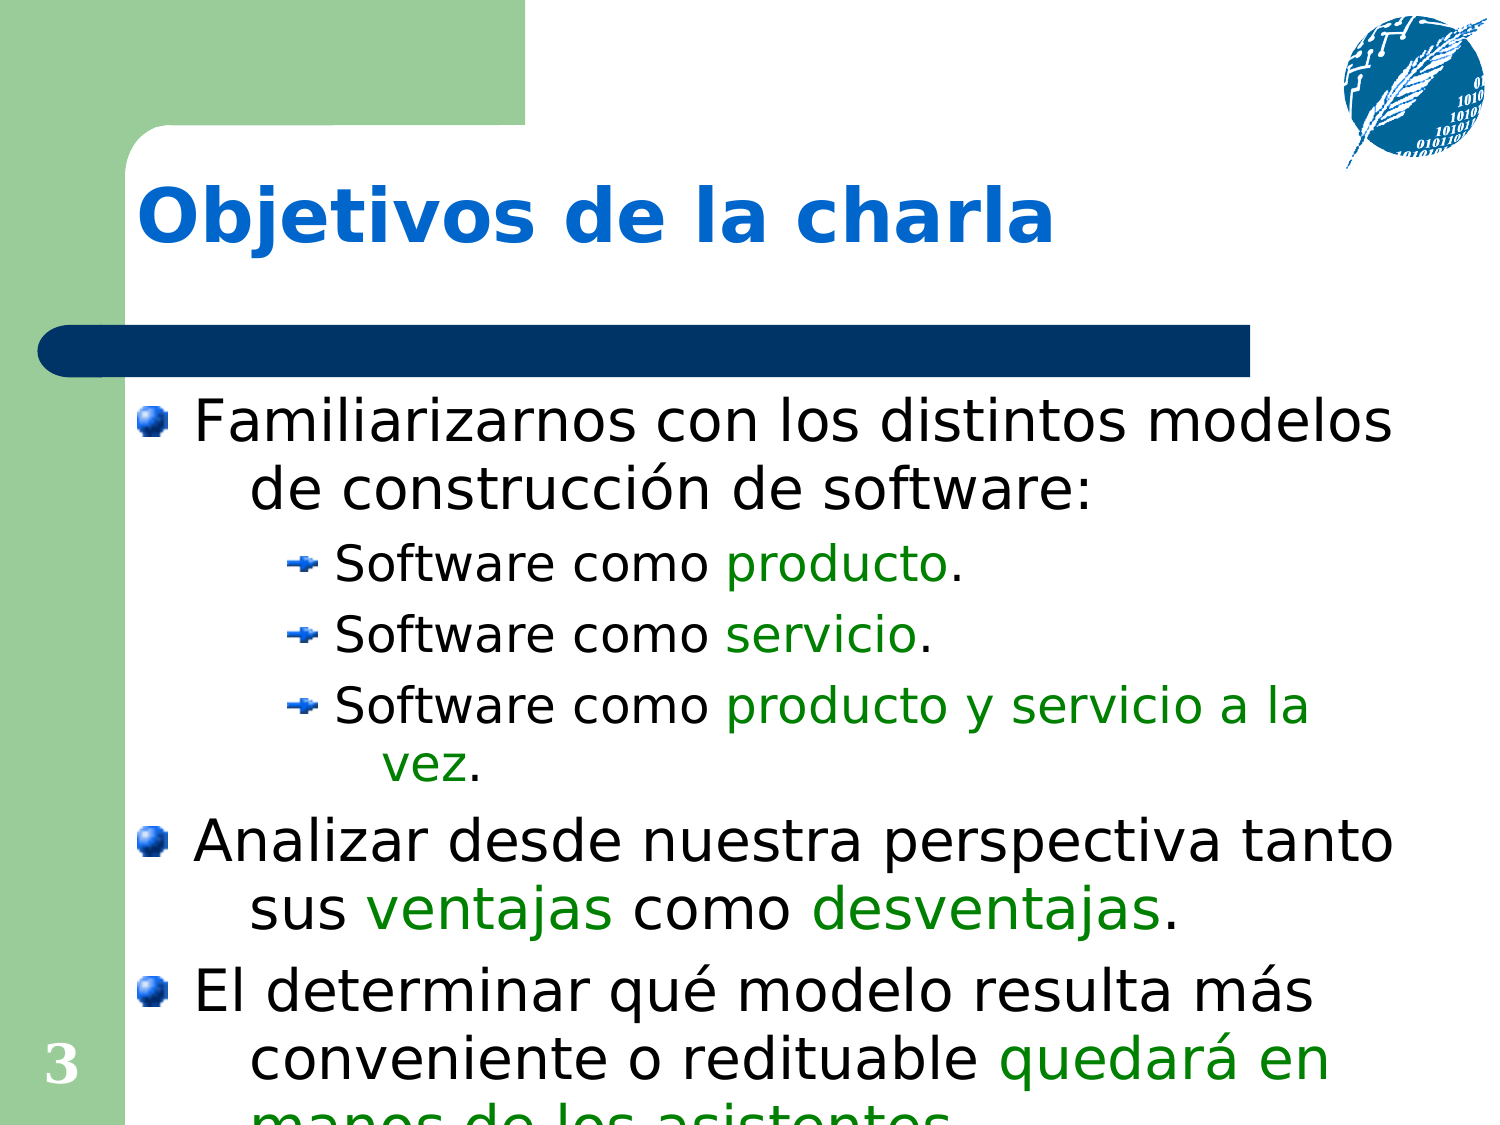

# Objetivos de la charla
Familiarizarnos con los distintos modelos de construcción de software:
Software como producto.
Software como servicio.
Software como producto y servicio a la vez.
Analizar desde nuestra perspectiva tanto sus ventajas como desventajas.
El determinar qué modelo resulta más conveniente o redituable quedará en manos de los asistentes.
3